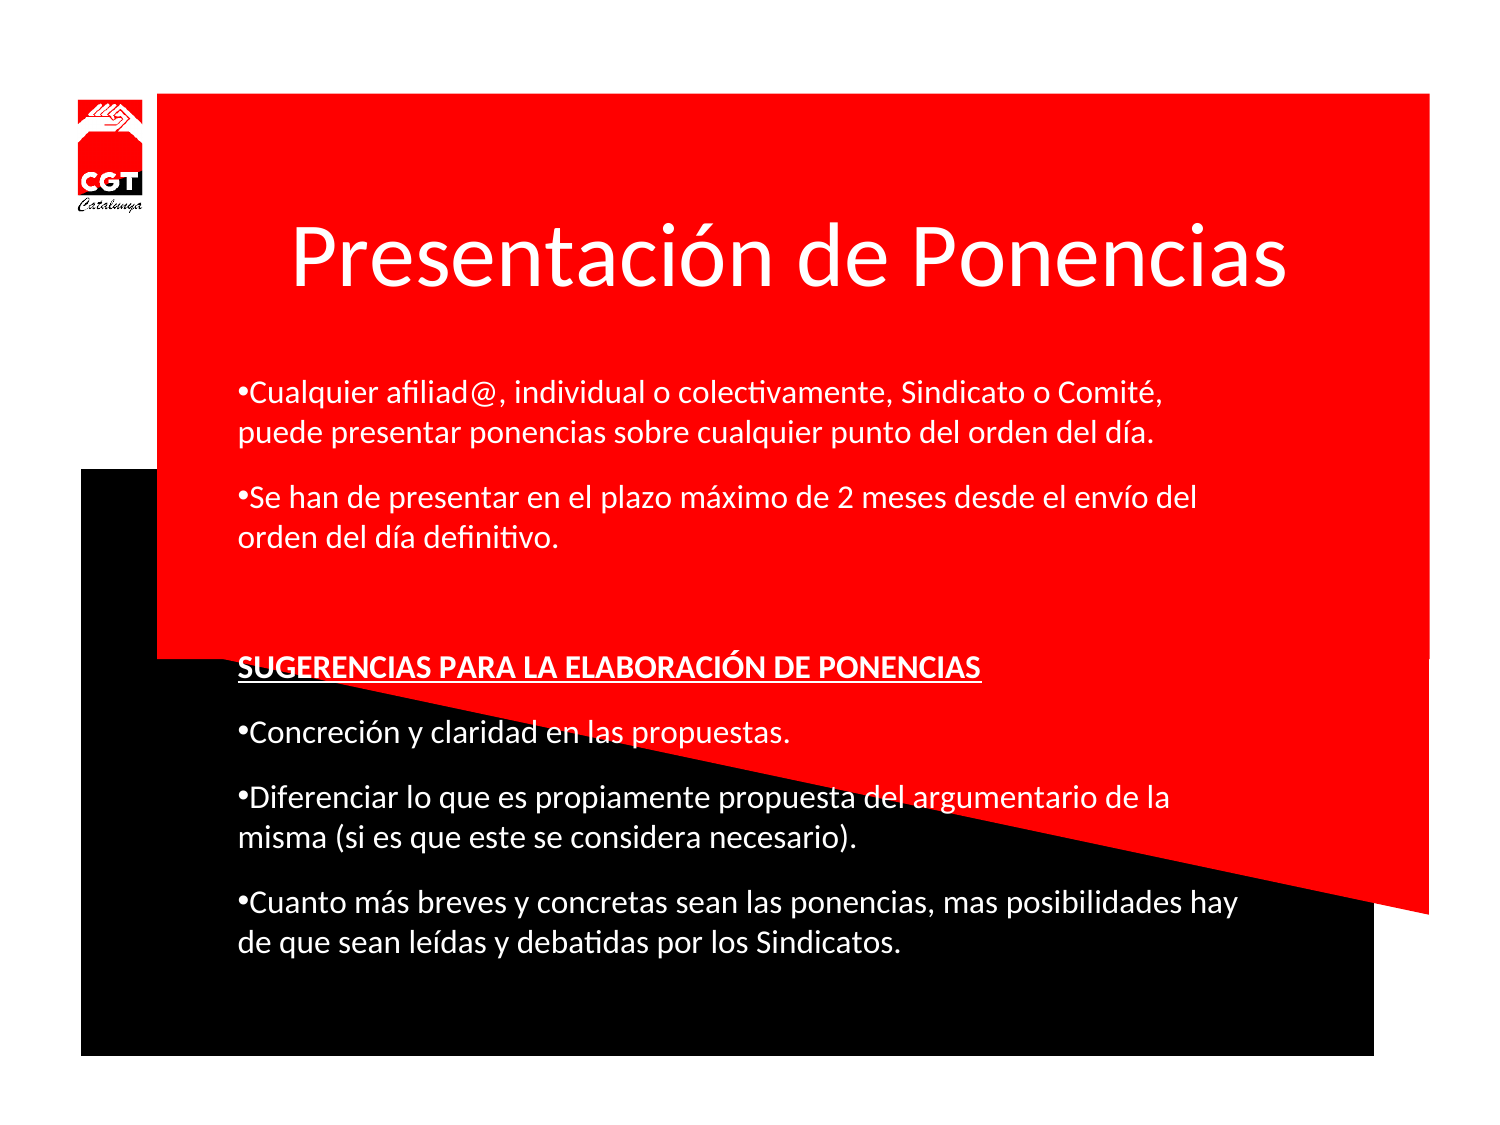

# Presentación de Ponencias
Cualquier afiliad@, individual o colectivamente, Sindicato o Comité, puede presentar ponencias sobre cualquier punto del orden del día.
Se han de presentar en el plazo máximo de 2 meses desde el envío del orden del día definitivo.
SUGERENCIAS PARA LA ELABORACIÓN DE PONENCIAS
Concreción y claridad en las propuestas.
Diferenciar lo que es propiamente propuesta del argumentario de la misma (si es que este se considera necesario).
Cuanto más breves y concretas sean las ponencias, mas posibilidades hay de que sean leídas y debatidas por los Sindicatos.